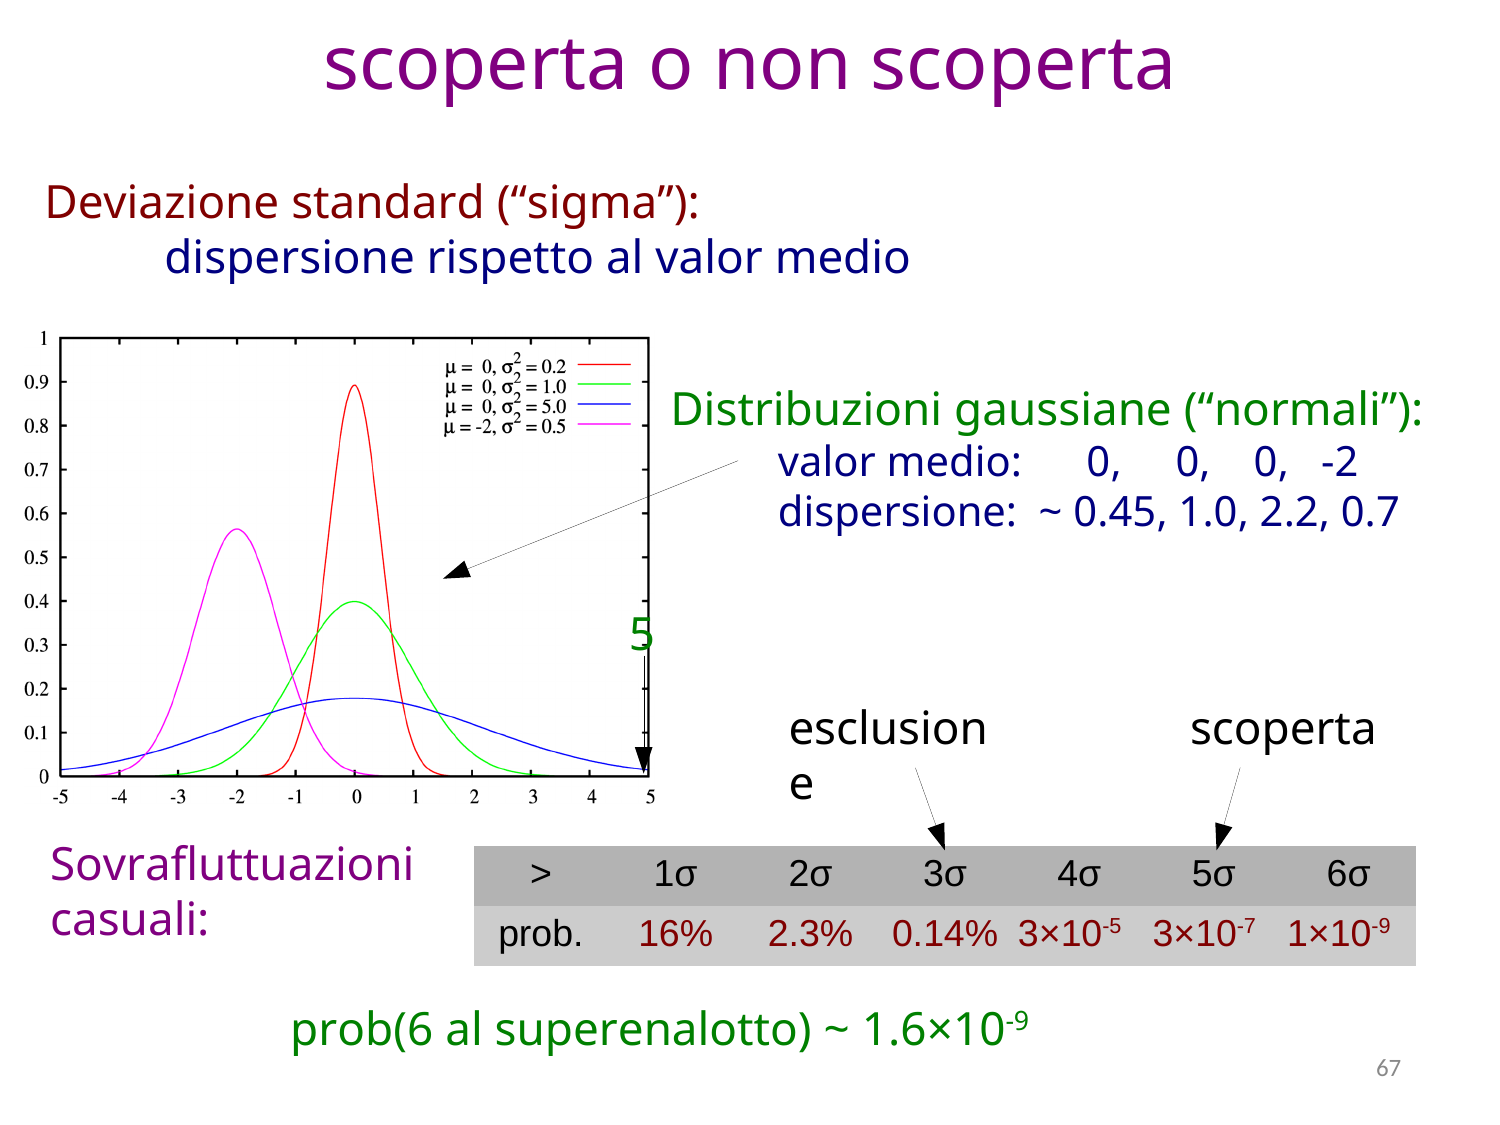

scoperta o non scoperta
Deviazione standard (“sigma”):
 dispersione rispetto al valor medio
Distribuzioni gaussiane (“normali”):
 valor medio: 0, 0, 0, -2
 dispersione: ~ 0.45, 1.0, 2.2, 0.7
5
esclusione
scoperta
Sovrafluttuazioni
casuali:
 prob(6 al superenalotto) ~ 1.6×10-9
| > | 1σ | 2σ | 3σ | 4σ | 5σ | 6σ |
| --- | --- | --- | --- | --- | --- | --- |
| prob. | 16% | 2.3% | 0.14% | 3×10-5 | 3×10-7 | 1×10-9 |
67